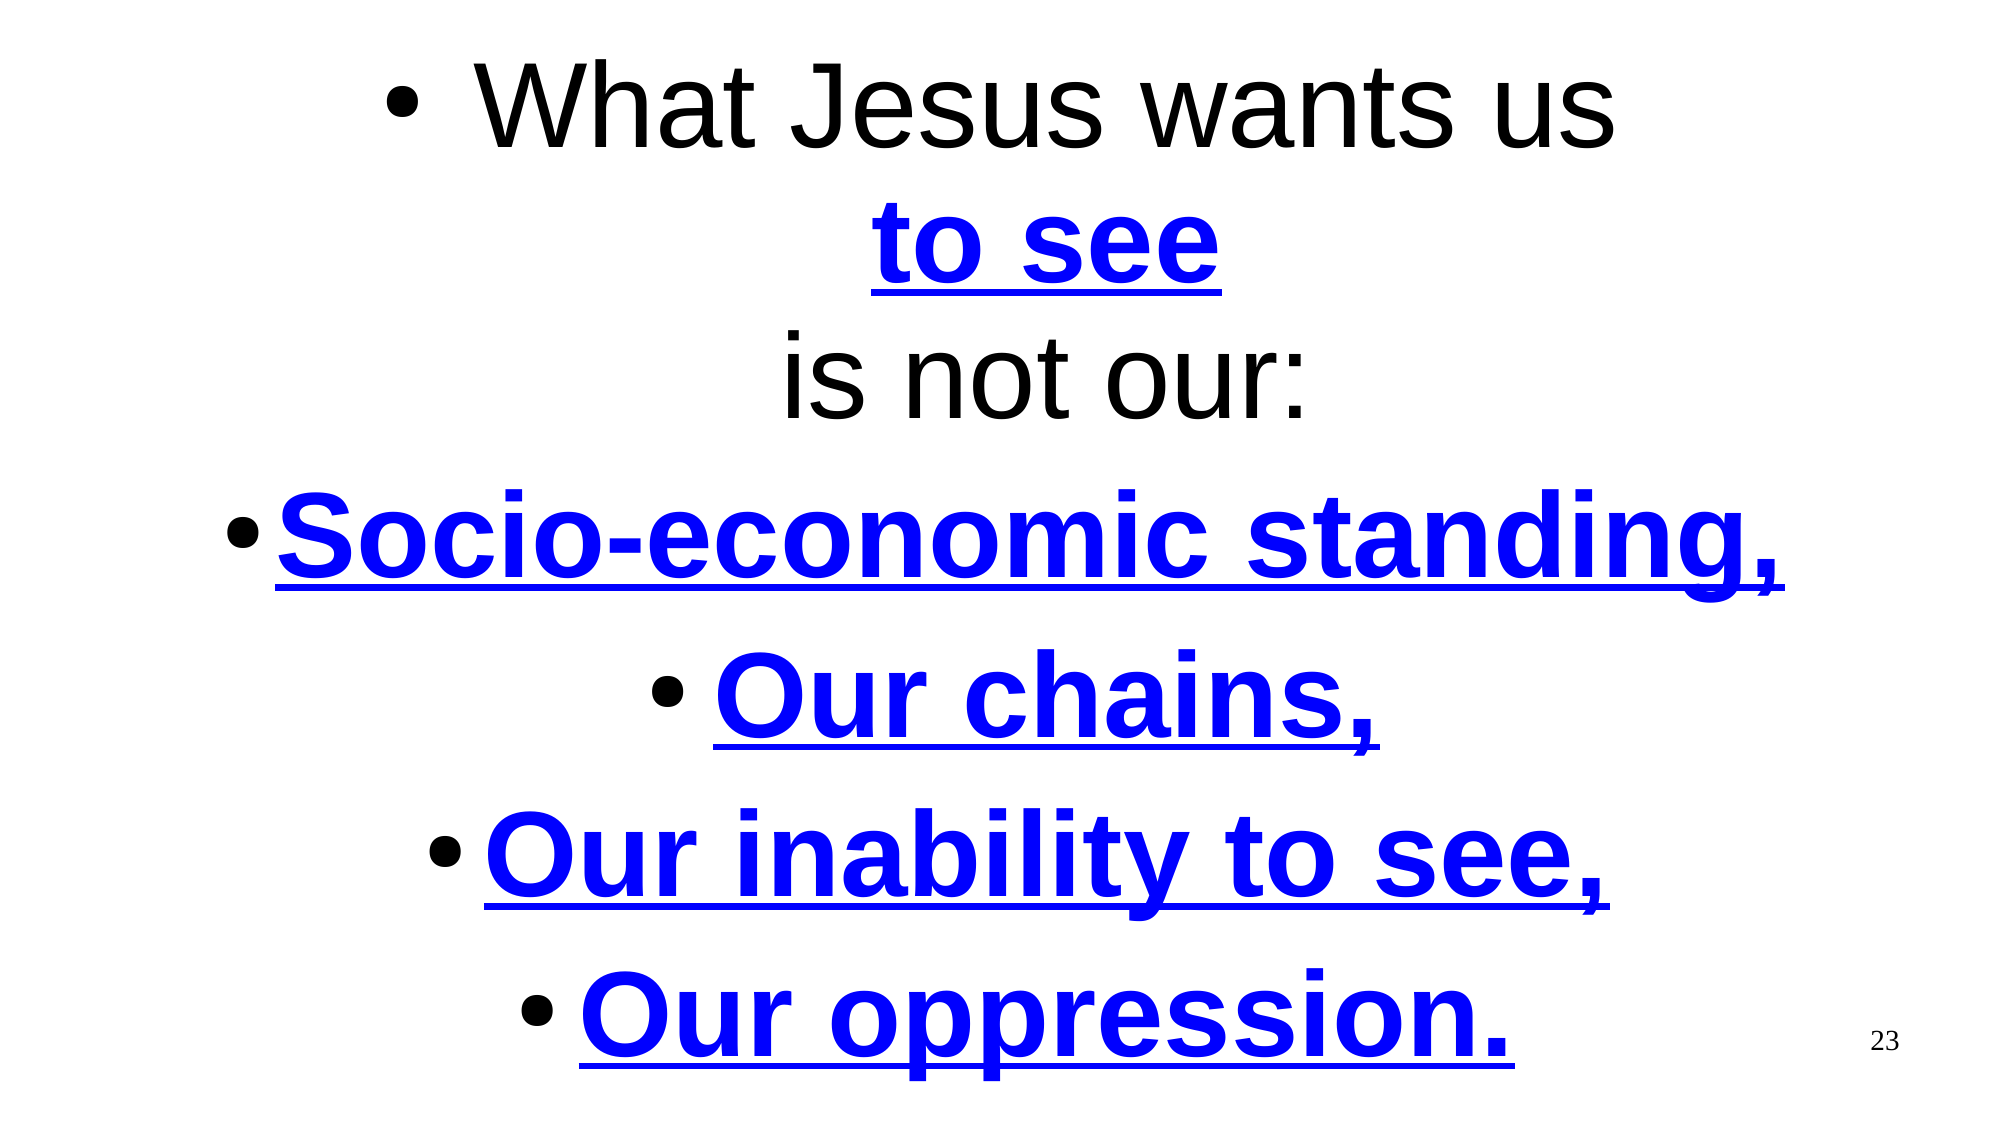

# What Jesus wants us to see is not our:
Socio-economic standing,
Our chains,
Our inability to see,
Our oppression.
23